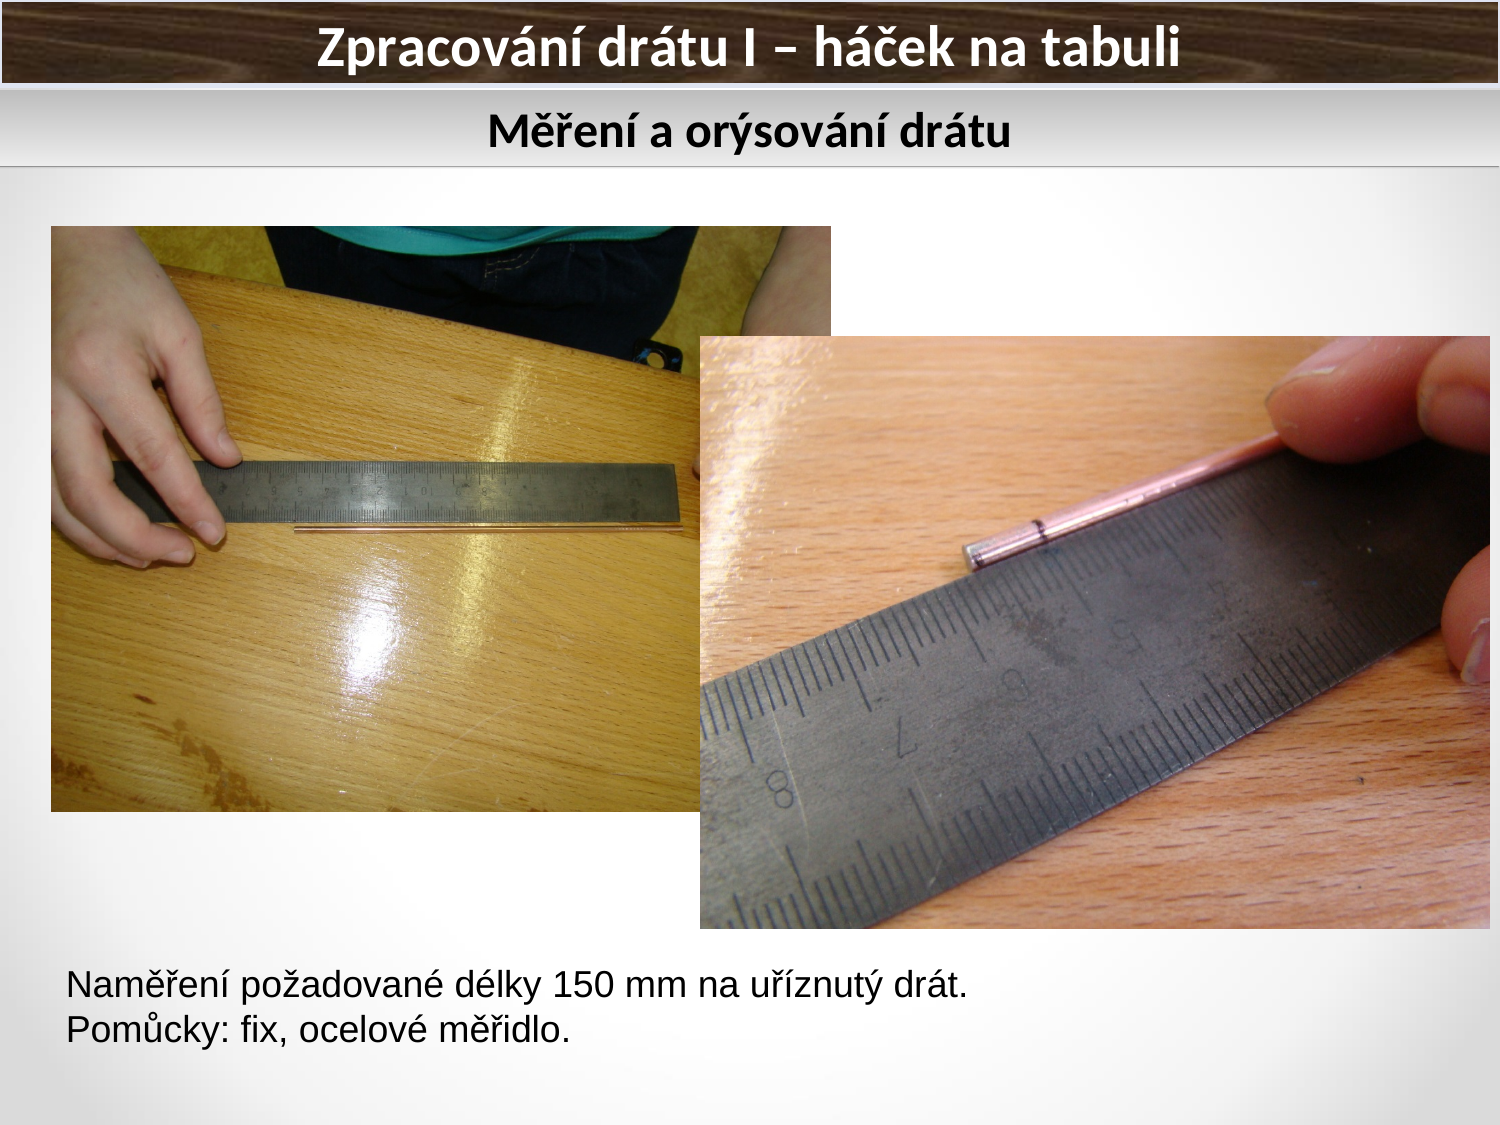

Zpracování drátu I – háček na tabuli
Měření a orýsování drátu
Naměření požadované délky 150 mm na uříznutý drát.
Pomůcky: fix, ocelové měřidlo.